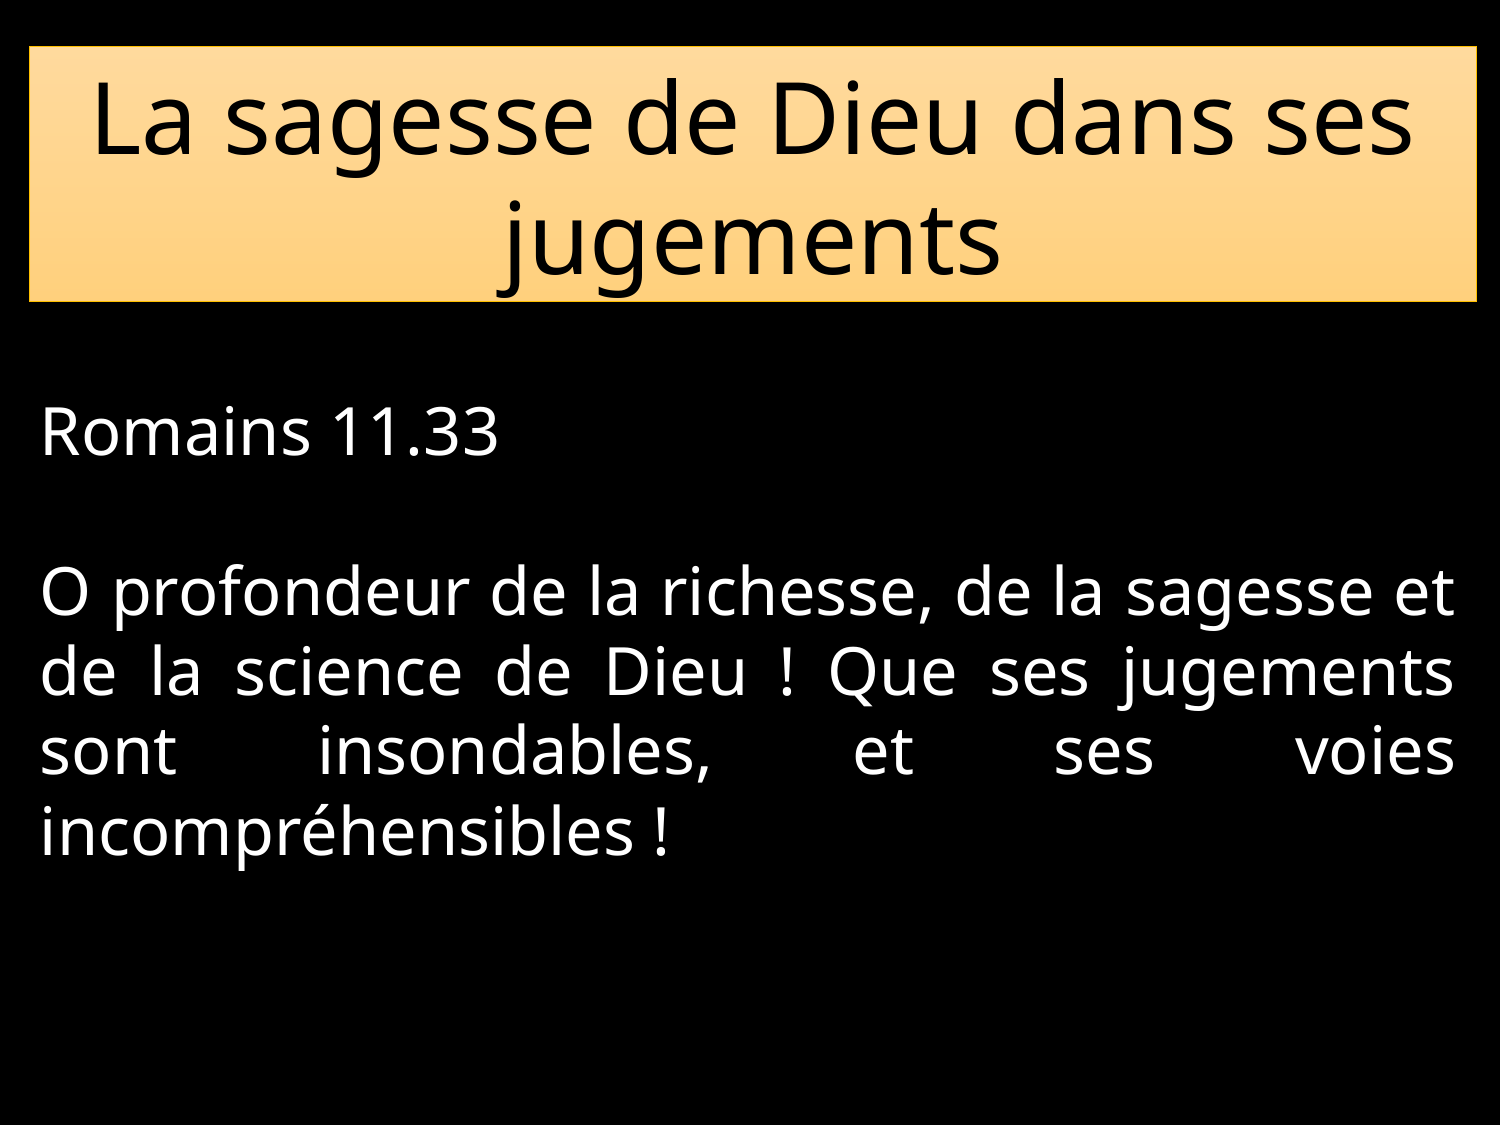

La sagesse de Dieu dans ses jugements
Romains 11.33
O profondeur de la richesse, de la sagesse et de la science de Dieu ! Que ses jugements sont insondables, et ses voies incompréhensibles !